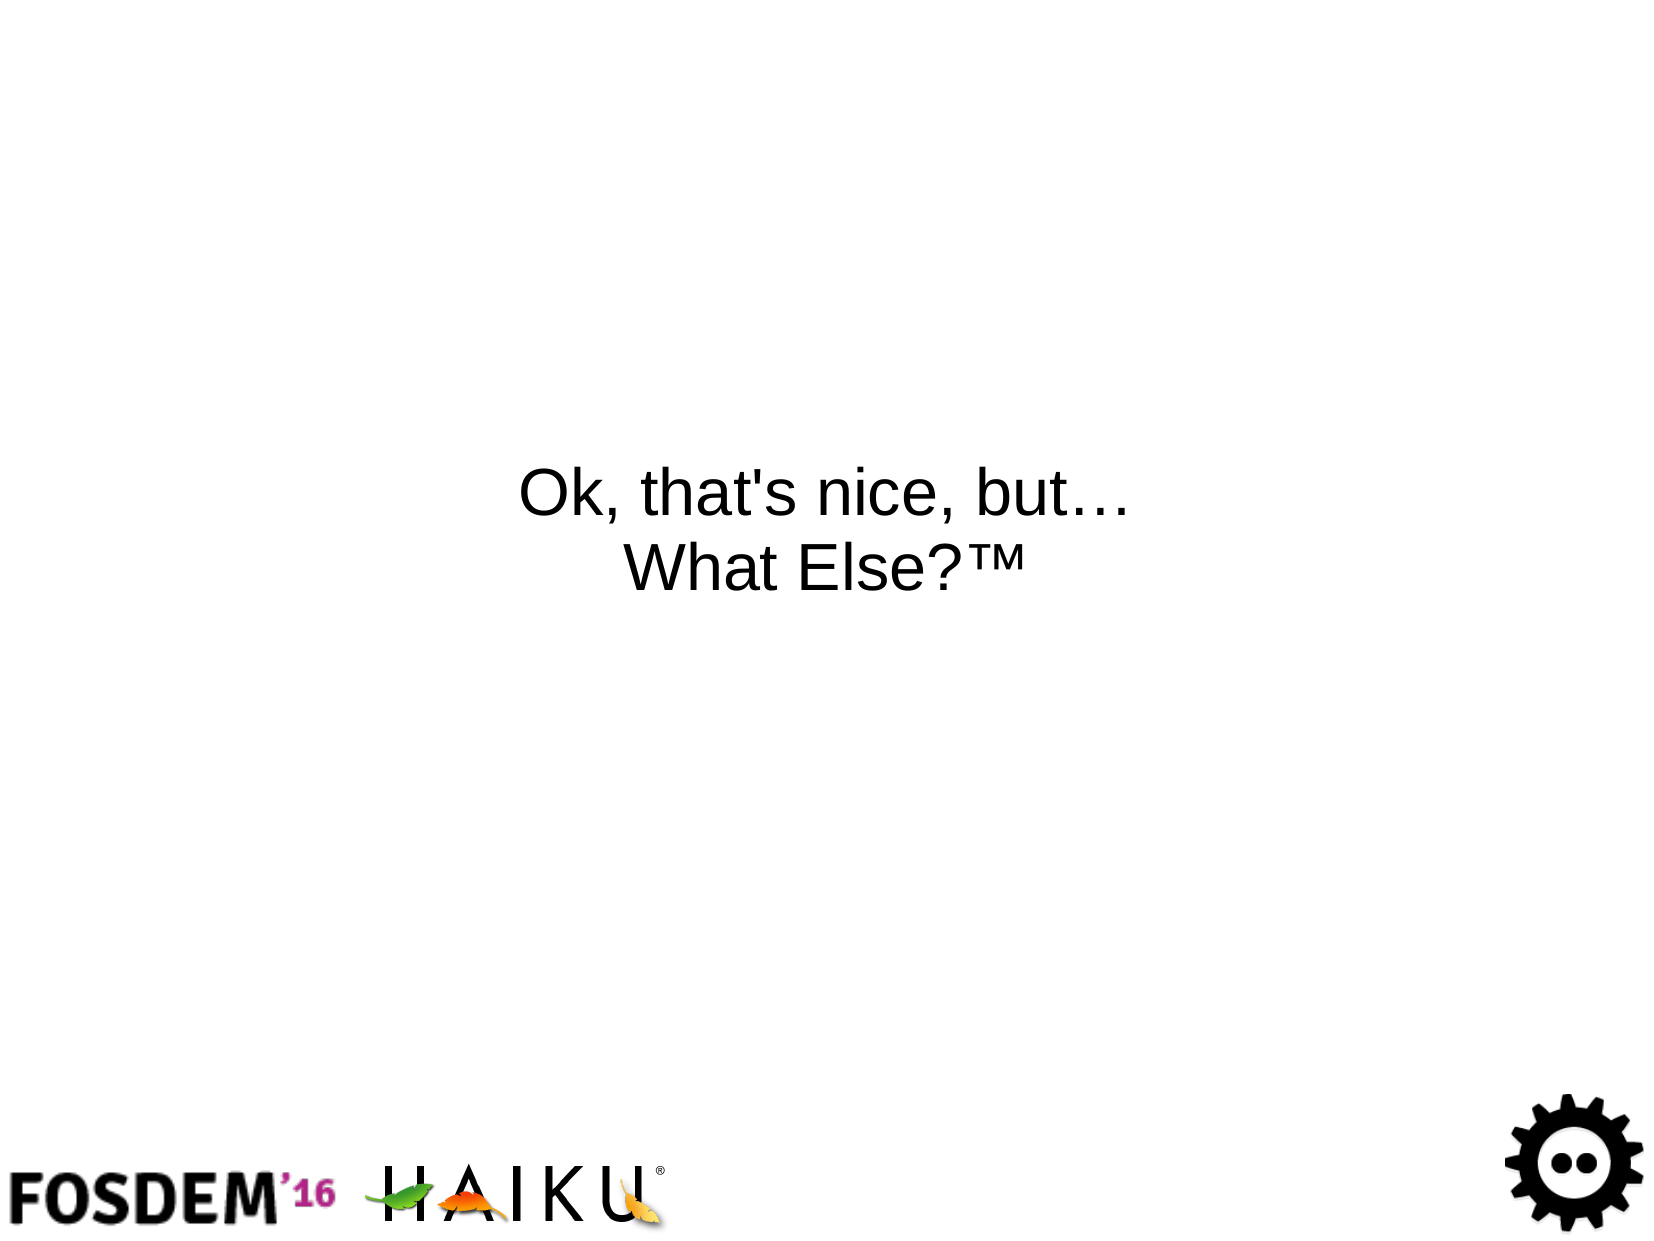

# Ok, that's nice, but…
What Else?™